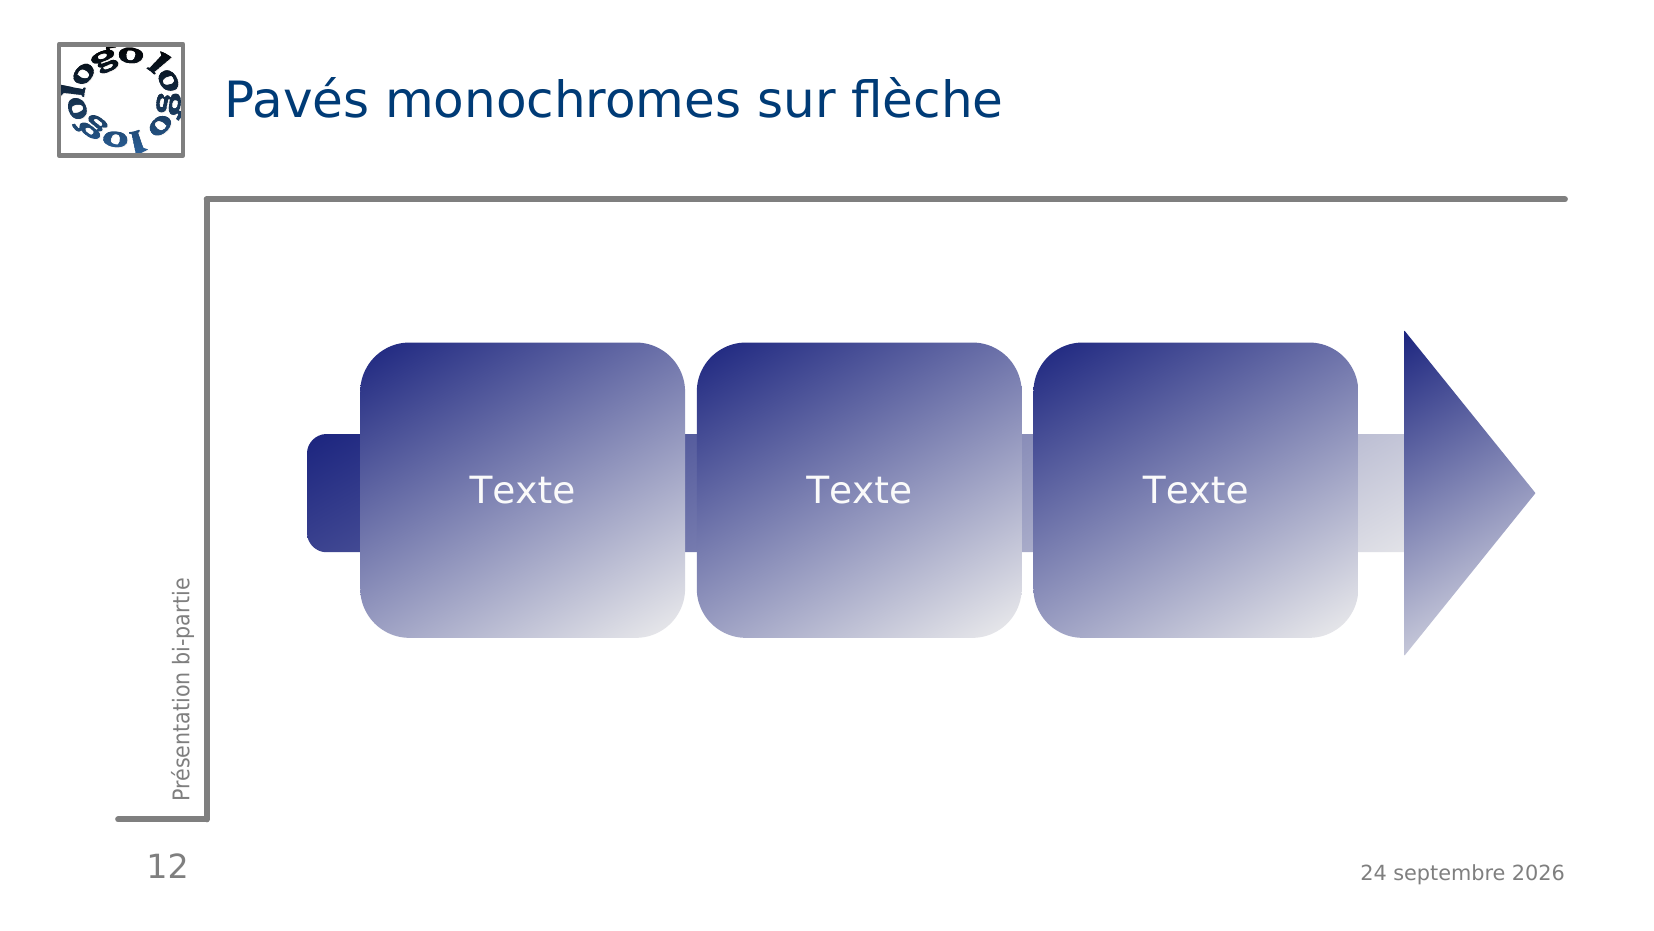

# Pavés monochromes sur flèche
Texte
Texte
Texte
Présentation bi-partie